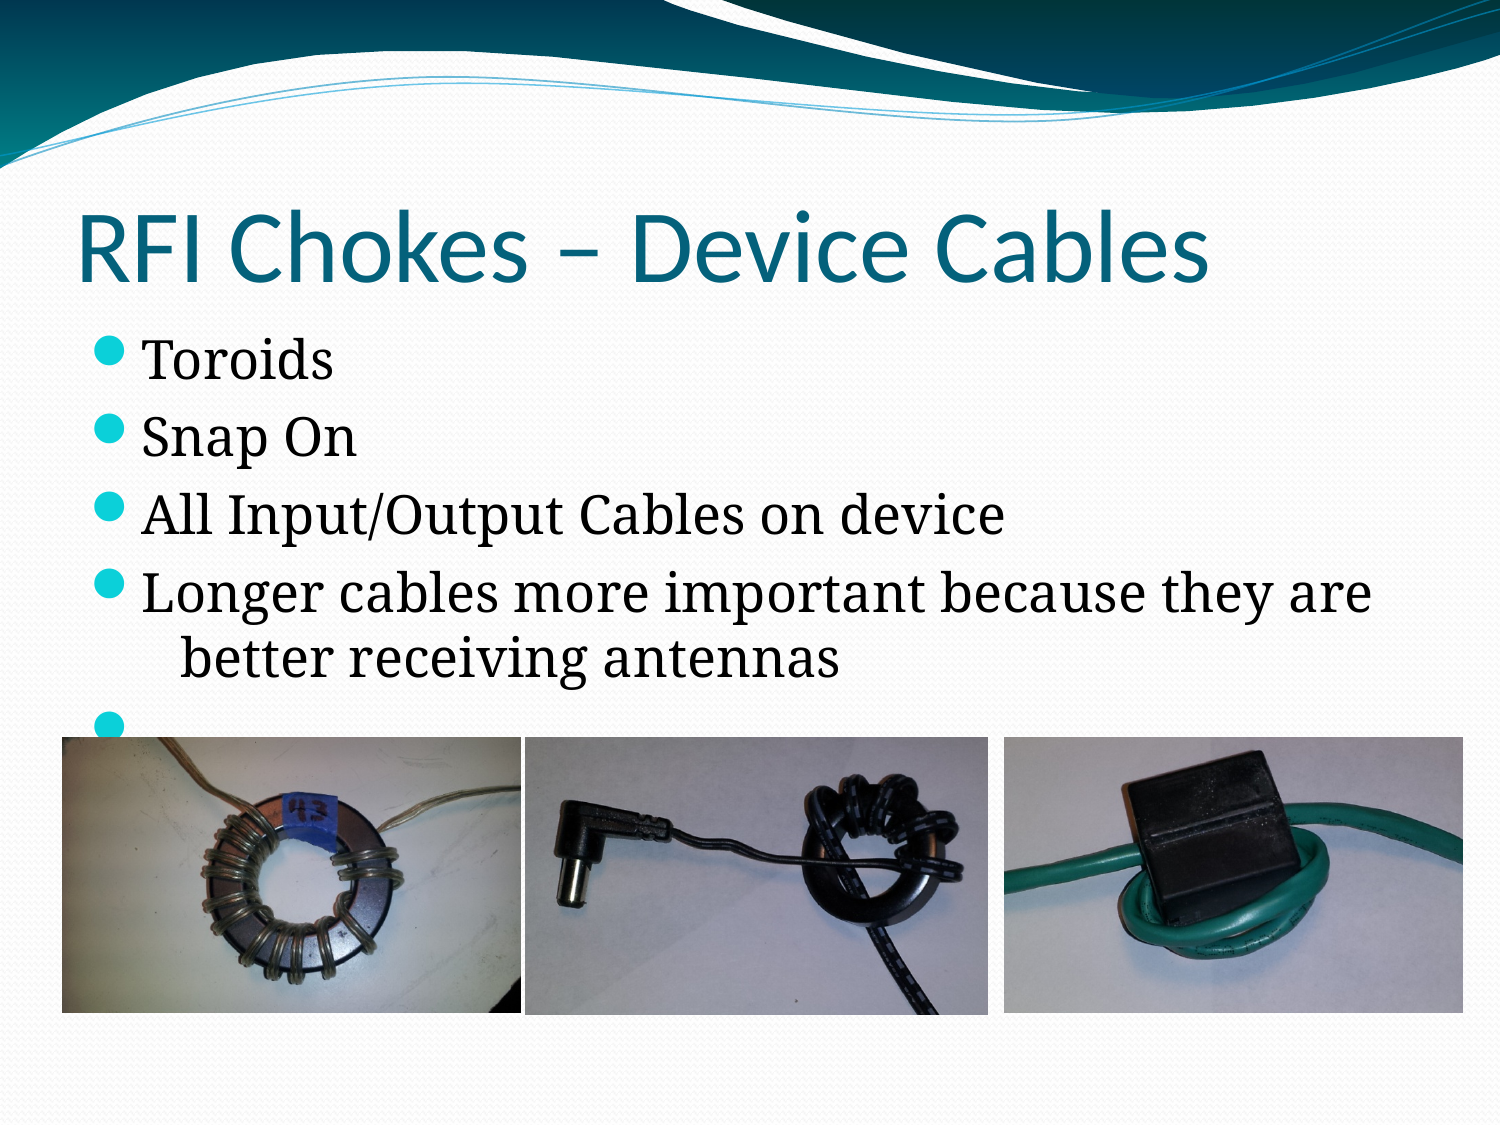

# RFI Chokes – Device Cables
Toroids
Snap On
All Input/Output Cables on device
Longer cables more important because they are better receiving antennas